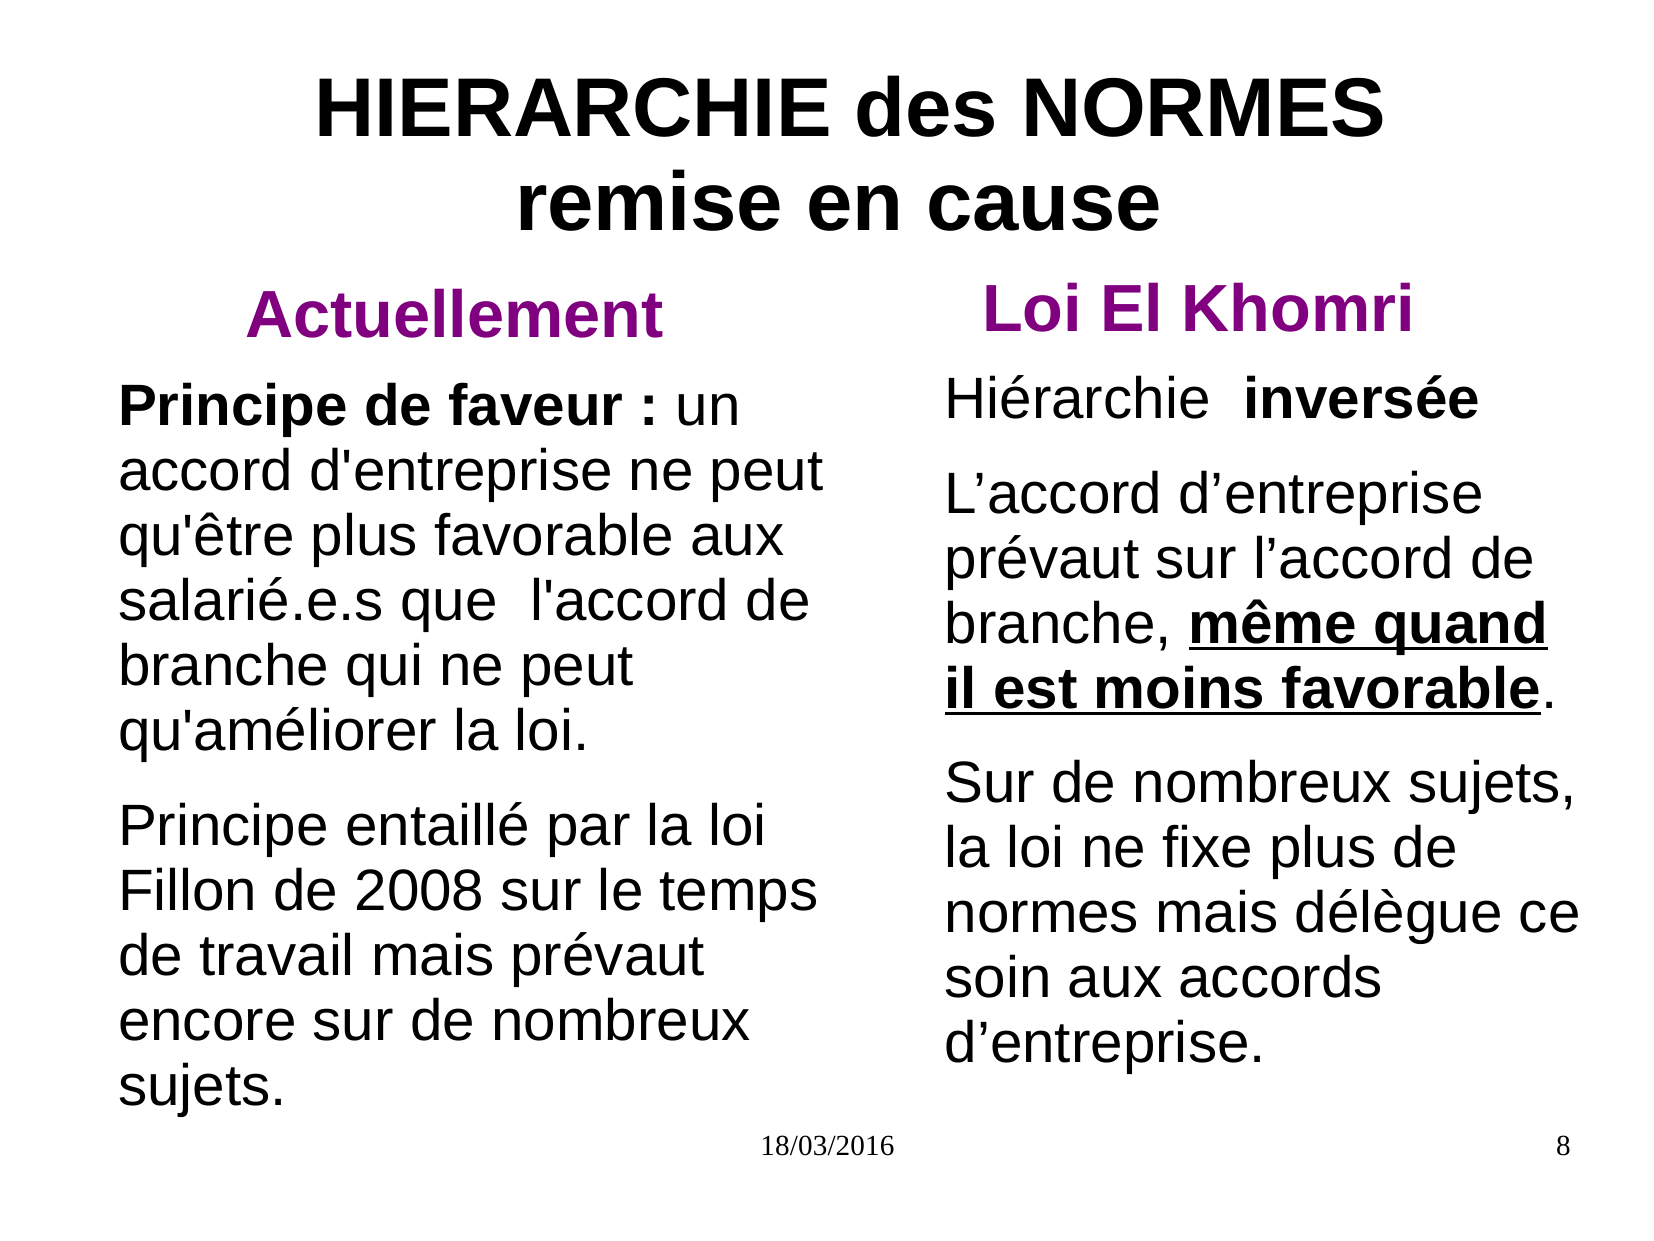

# HIERARCHIE des NORMES remise en cause
Loi El Khomri
Actuellement
Hiérarchie inversée
L’accord d’entreprise prévaut sur l’accord de branche, même quand il est moins favorable.
Sur de nombreux sujets, la loi ne fixe plus de normes mais délègue ce soin aux accords d’entreprise.
Principe de faveur : un accord d'entreprise ne peut qu'être plus favorable aux salarié.e.s que l'accord de branche qui ne peut qu'améliorer la loi.
Principe entaillé par la loi Fillon de 2008 sur le temps de travail mais prévaut encore sur de nombreux sujets.
18/03/2016
8